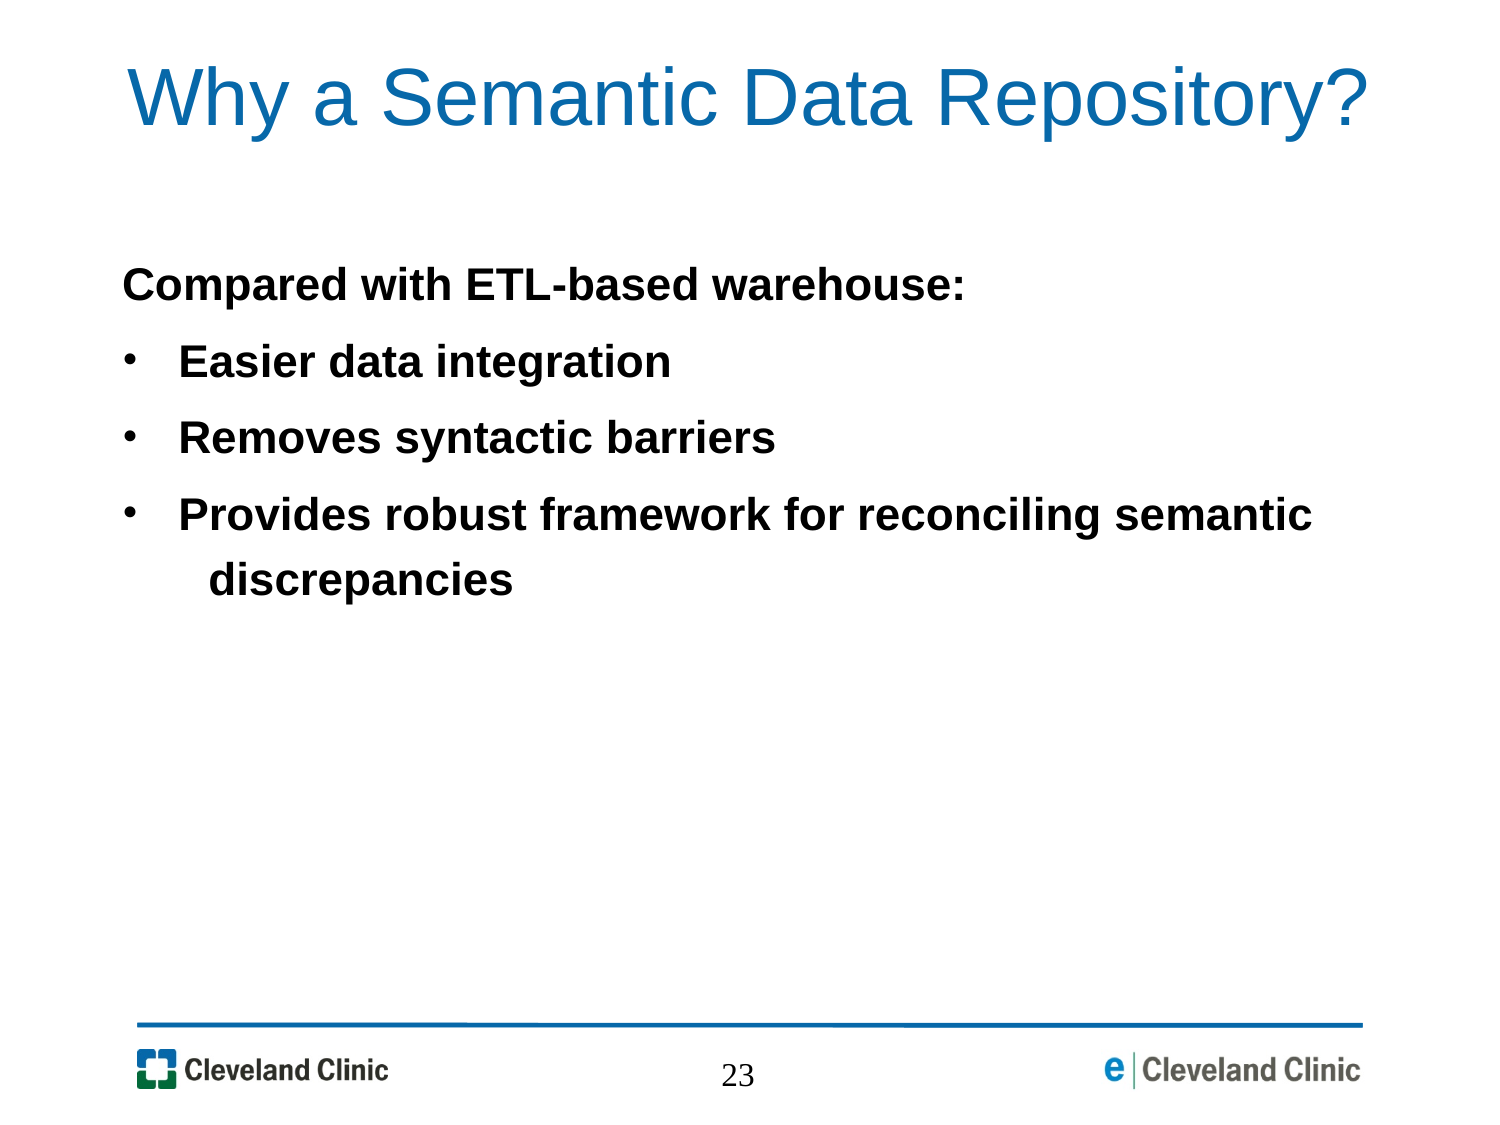

# Why a Semantic Data Repository?
Compared with ETL-based warehouse:
Easier data integration
Removes syntactic barriers
Provides robust framework for reconciling semantic discrepancies
23